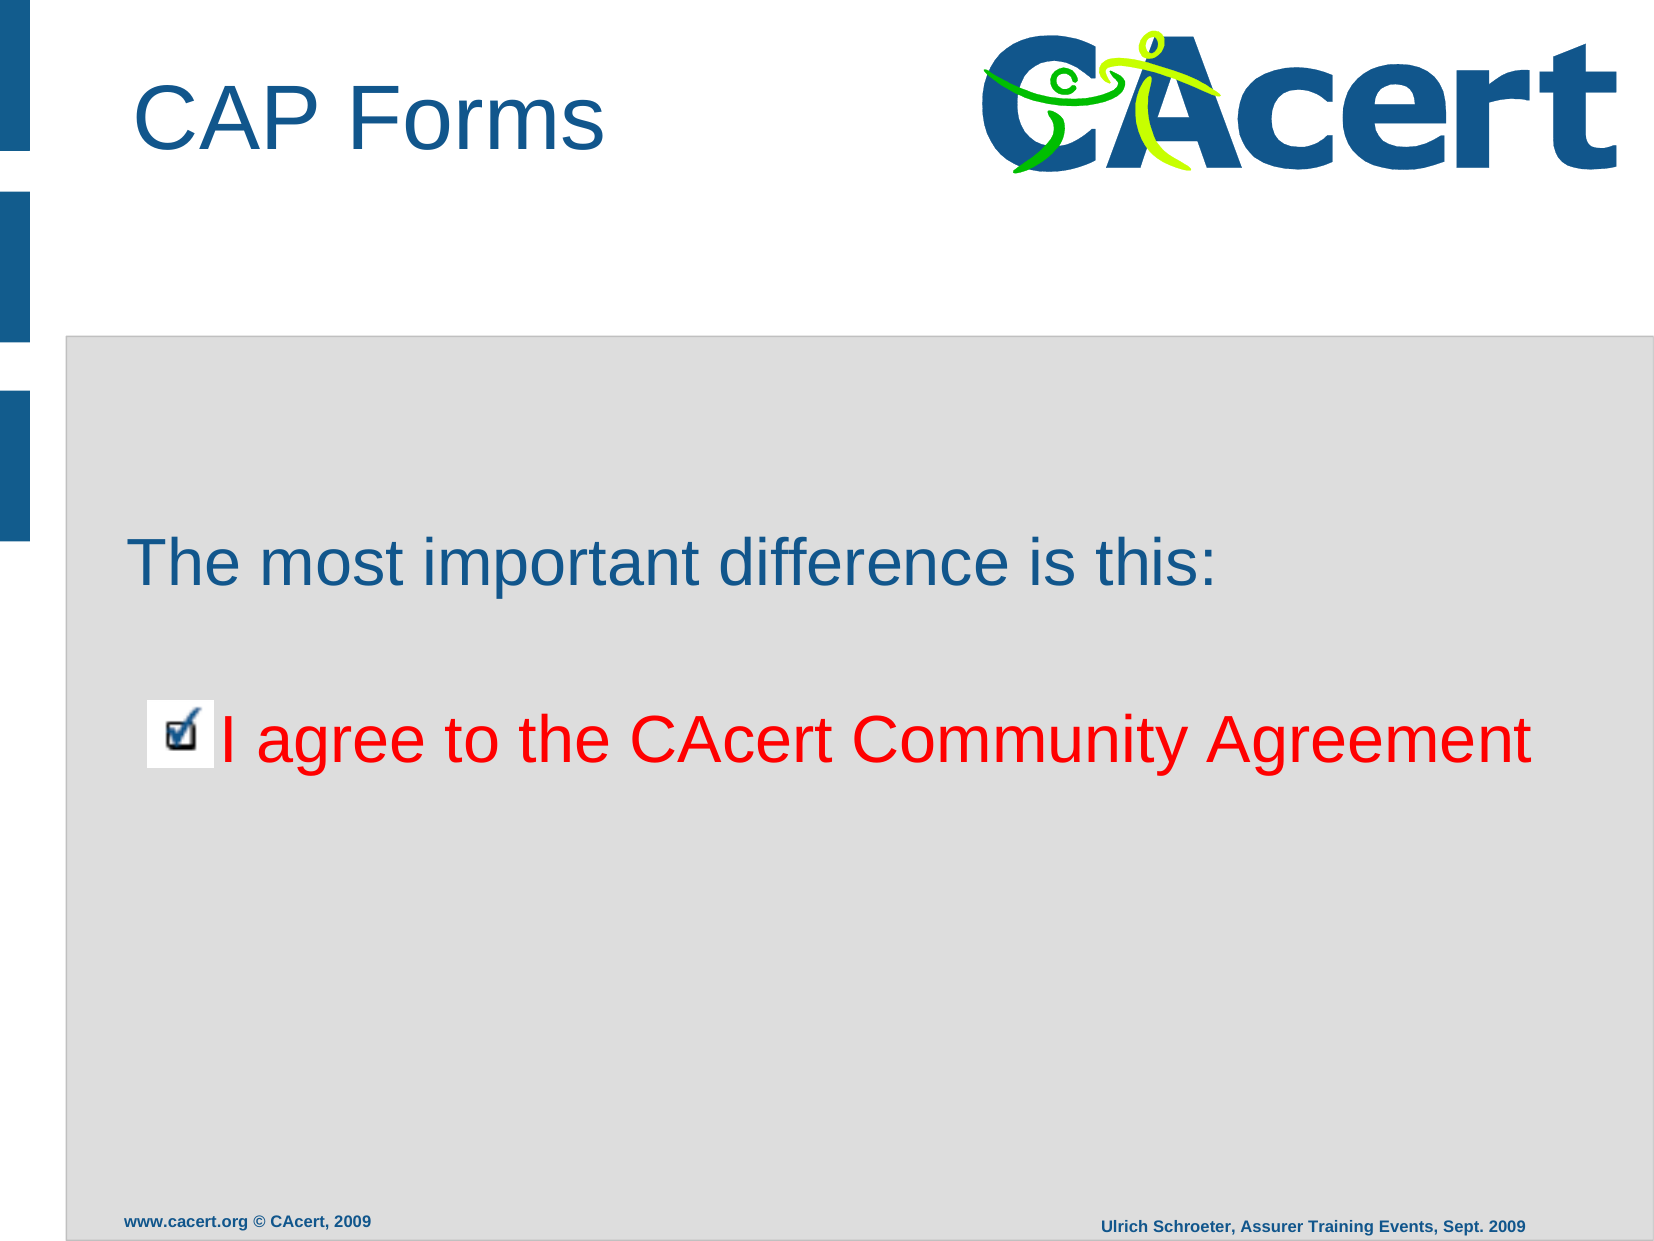

CAP Forms
The most important difference is this:
 I agree to the CAcert Community Agreement